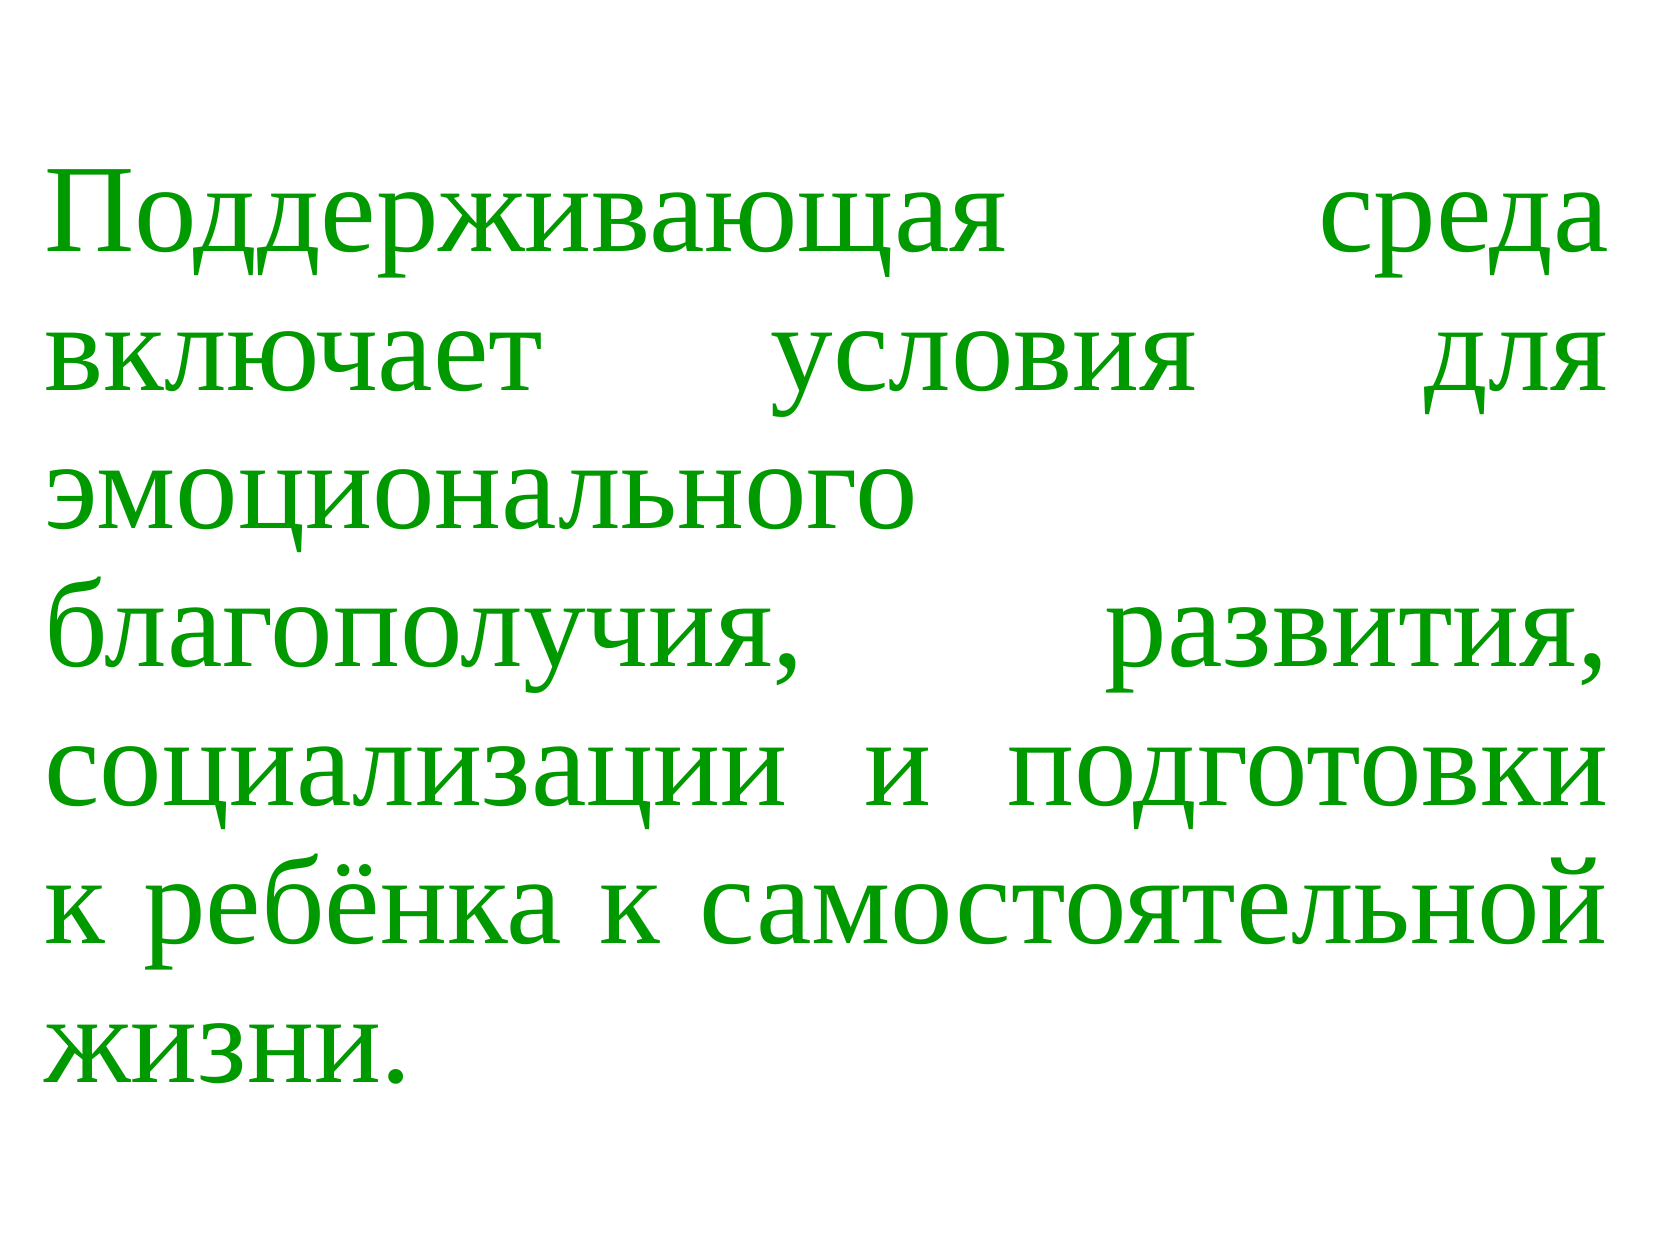

Поддерживающая среда включает условия для эмоционального благополучия, развития, социализации и подготовки к ребёнка к самостоятельной жизни.